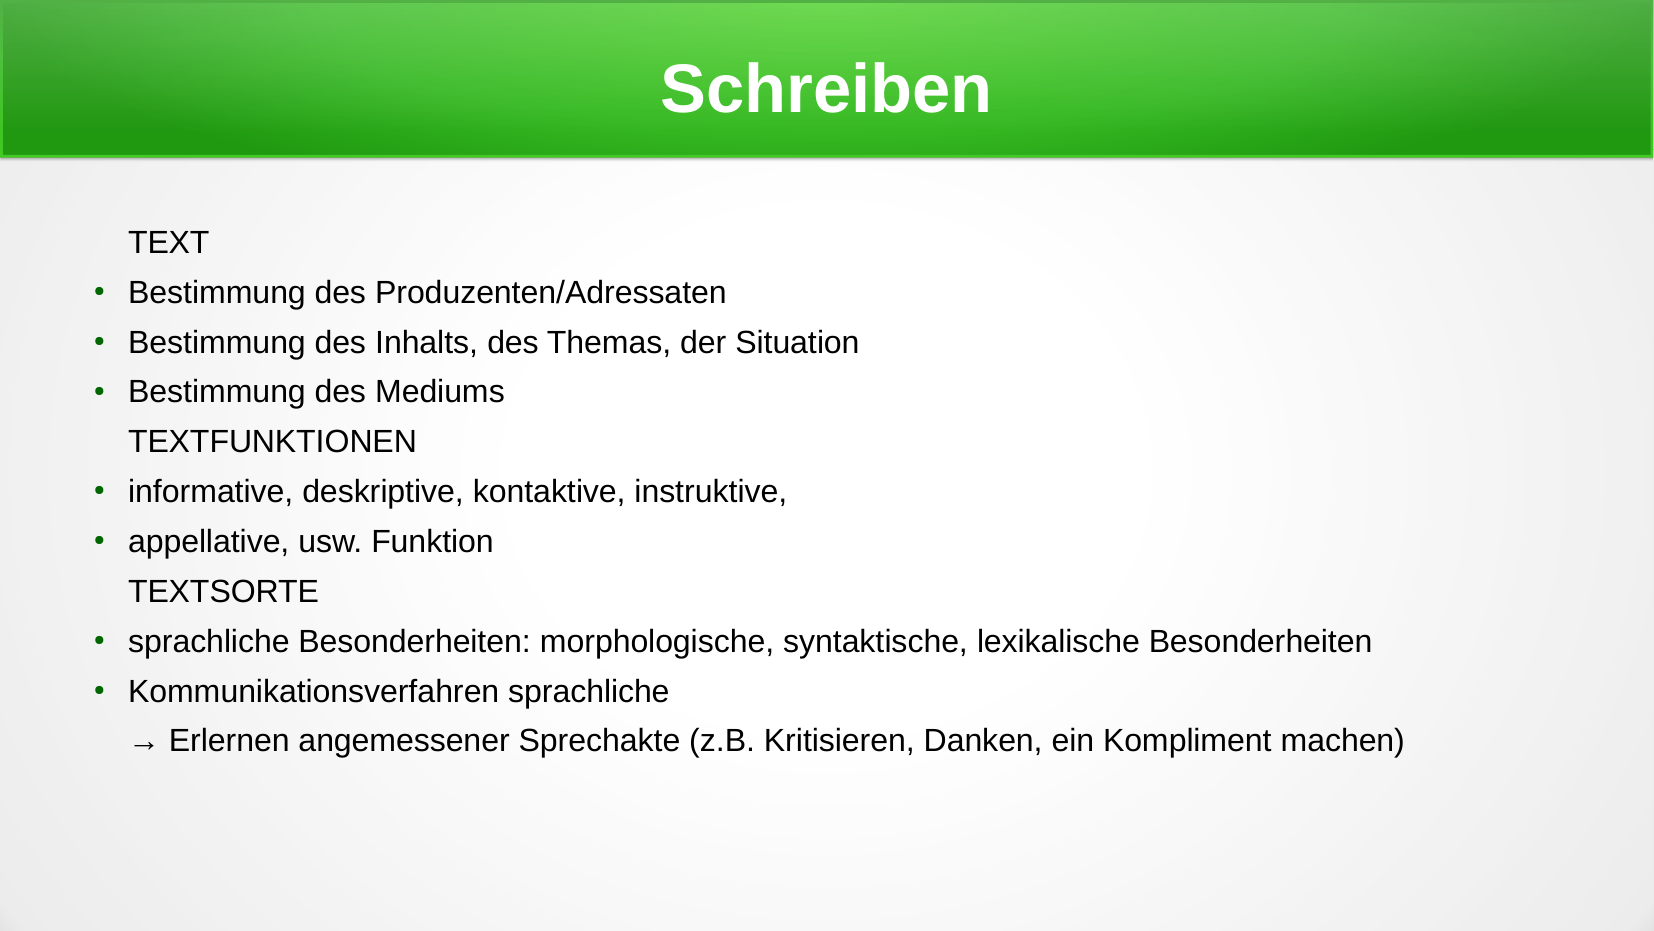

# Schreiben
TEXT
Bestimmung des Produzenten/Adressaten
Bestimmung des Inhalts, des Themas, der Situation
Bestimmung des Mediums
TEXTFUNKTIONEN
informative, deskriptive, kontaktive, instruktive,
appellative, usw. Funktion
TEXTSORTE
sprachliche Besonderheiten: morphologische, syntaktische, lexikalische Besonderheiten
Kommunikationsverfahren sprachliche
→ Erlernen angemessener Sprechakte (z.B. Kritisieren, Danken, ein Kompliment machen)